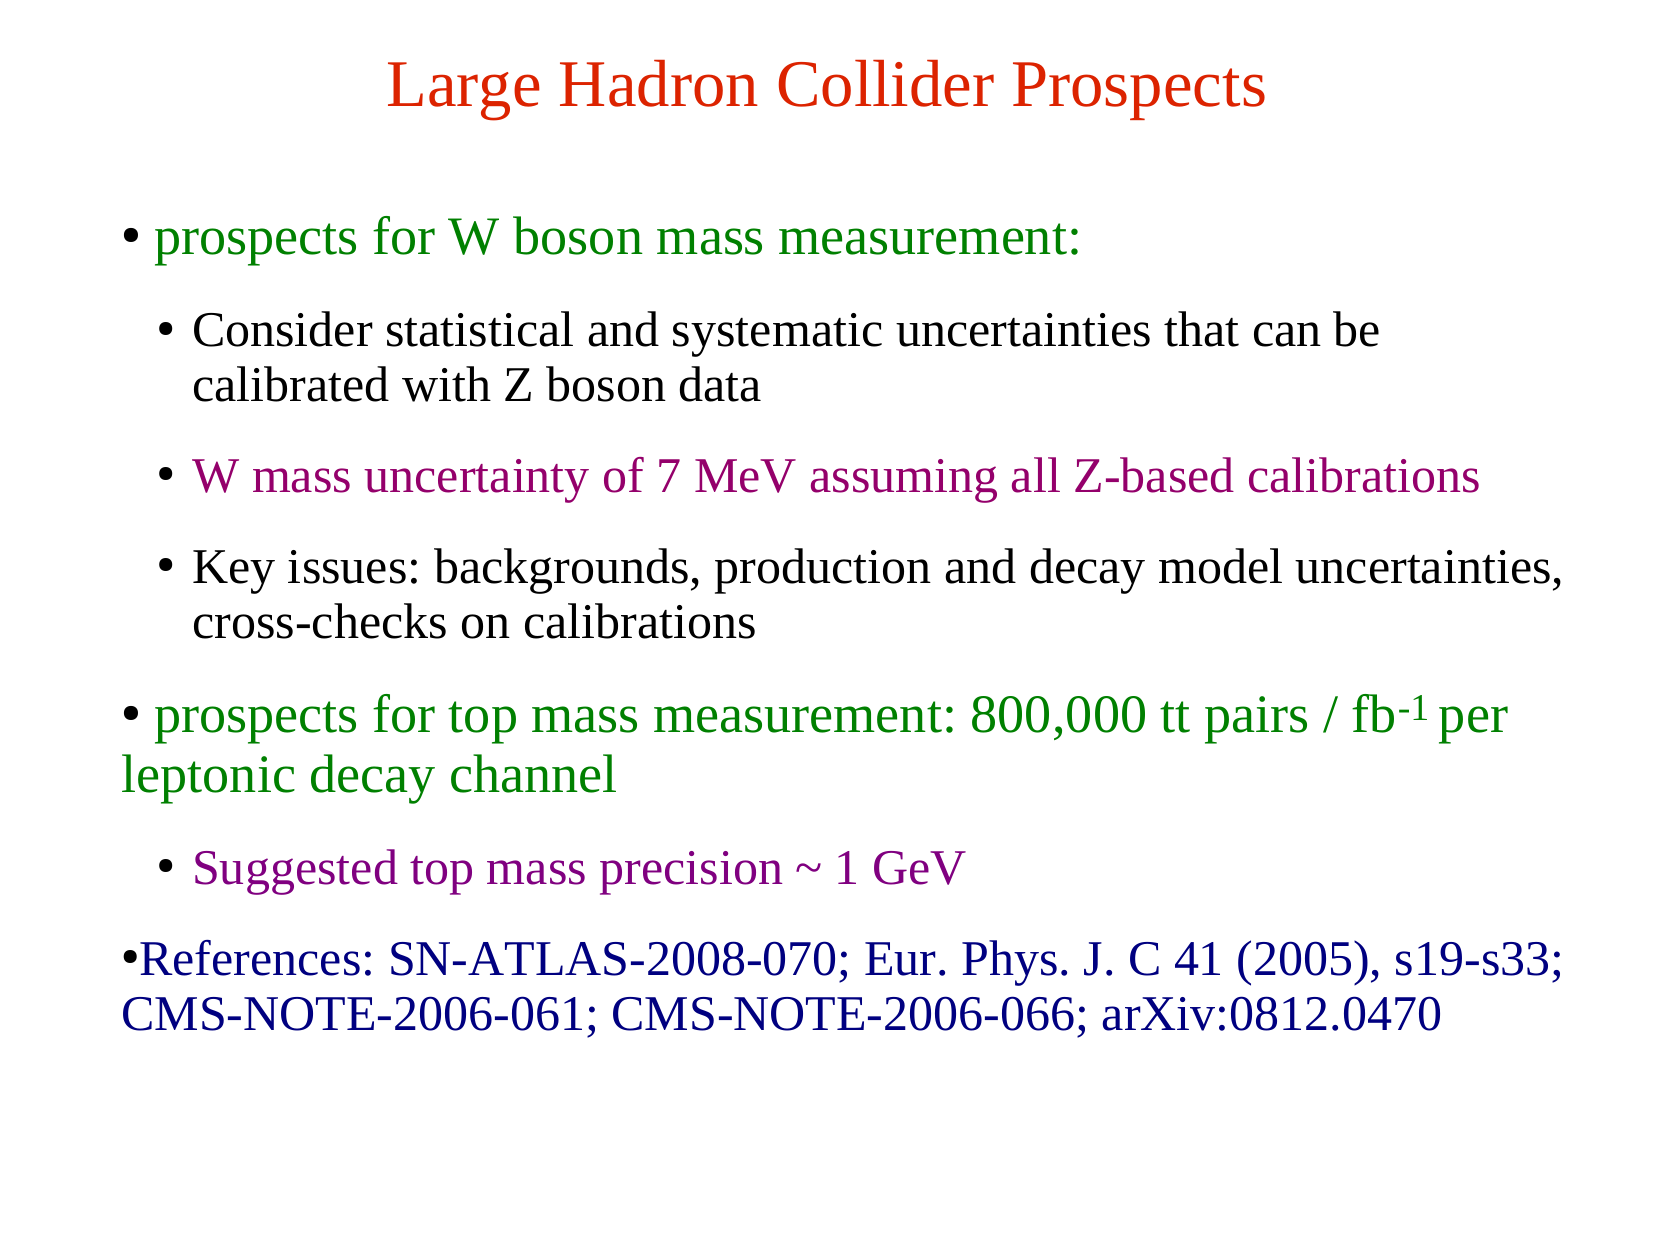

# Large Hadron Collider Prospects
 prospects for W boson mass measurement:
Consider statistical and systematic uncertainties that can be calibrated with Z boson data
W mass uncertainty of 7 MeV assuming all Z-based calibrations
Key issues: backgrounds, production and decay model uncertainties, cross-checks on calibrations
 prospects for top mass measurement: 800,000 tt pairs / fb-1 per leptonic decay channel
Suggested top mass precision ~ 1 GeV
References: SN-ATLAS-2008-070; Eur. Phys. J. C 41 (2005), s19-s33; CMS-NOTE-2006-061; CMS-NOTE-2006-066; arXiv:0812.0470